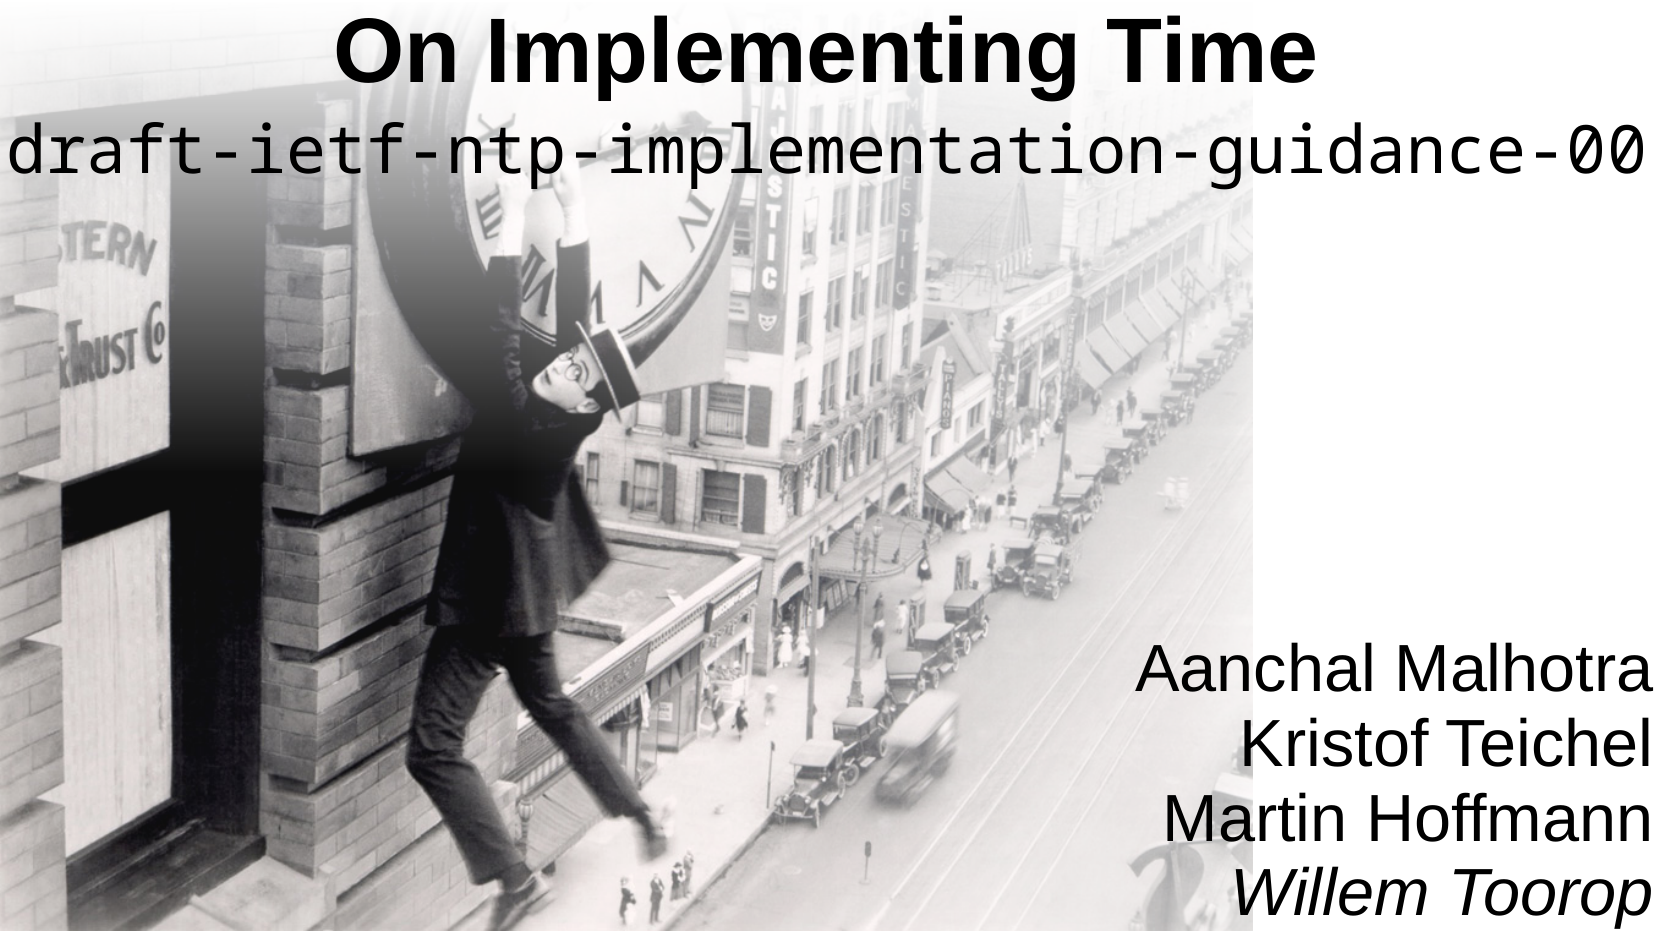

On Implementing Time
draft-ietf-ntp-implementation-guidance-00
# Aanchal Malhotra
Kristof Teichel
Martin Hoffmann
Willem Toorop